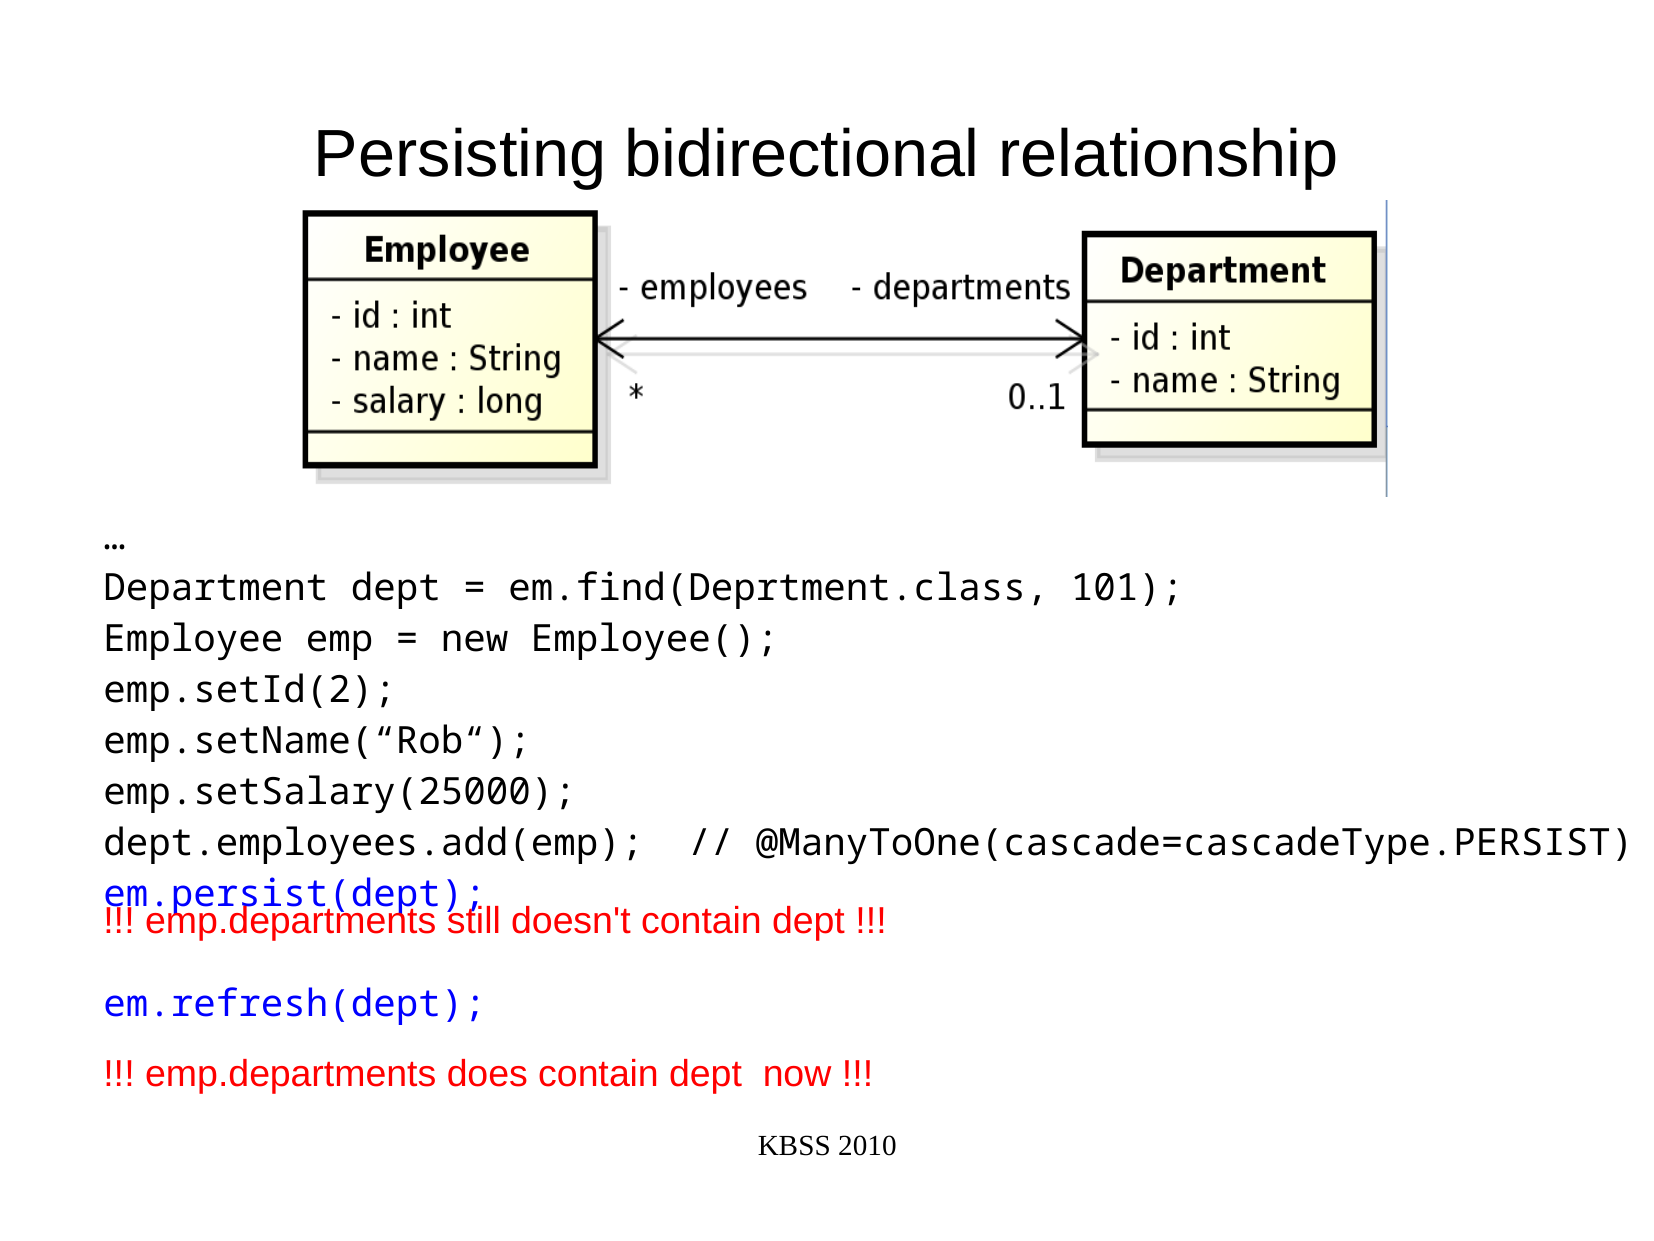

# Persisting bidirectional relationship
…
Department dept = em.find(Deprtment.class, 101);
Employee emp = new Employee();
emp.setId(2);
emp.setName(“Rob“);
emp.setSalary(25000);
dept.employees.add(emp); // @ManyToOne(cascade=cascadeType.PERSIST)
em.persist(dept);
!!! emp.departments still doesn't contain dept !!!
em.refresh(dept);
!!! emp.departments does contain dept now !!!
KBSS 2010